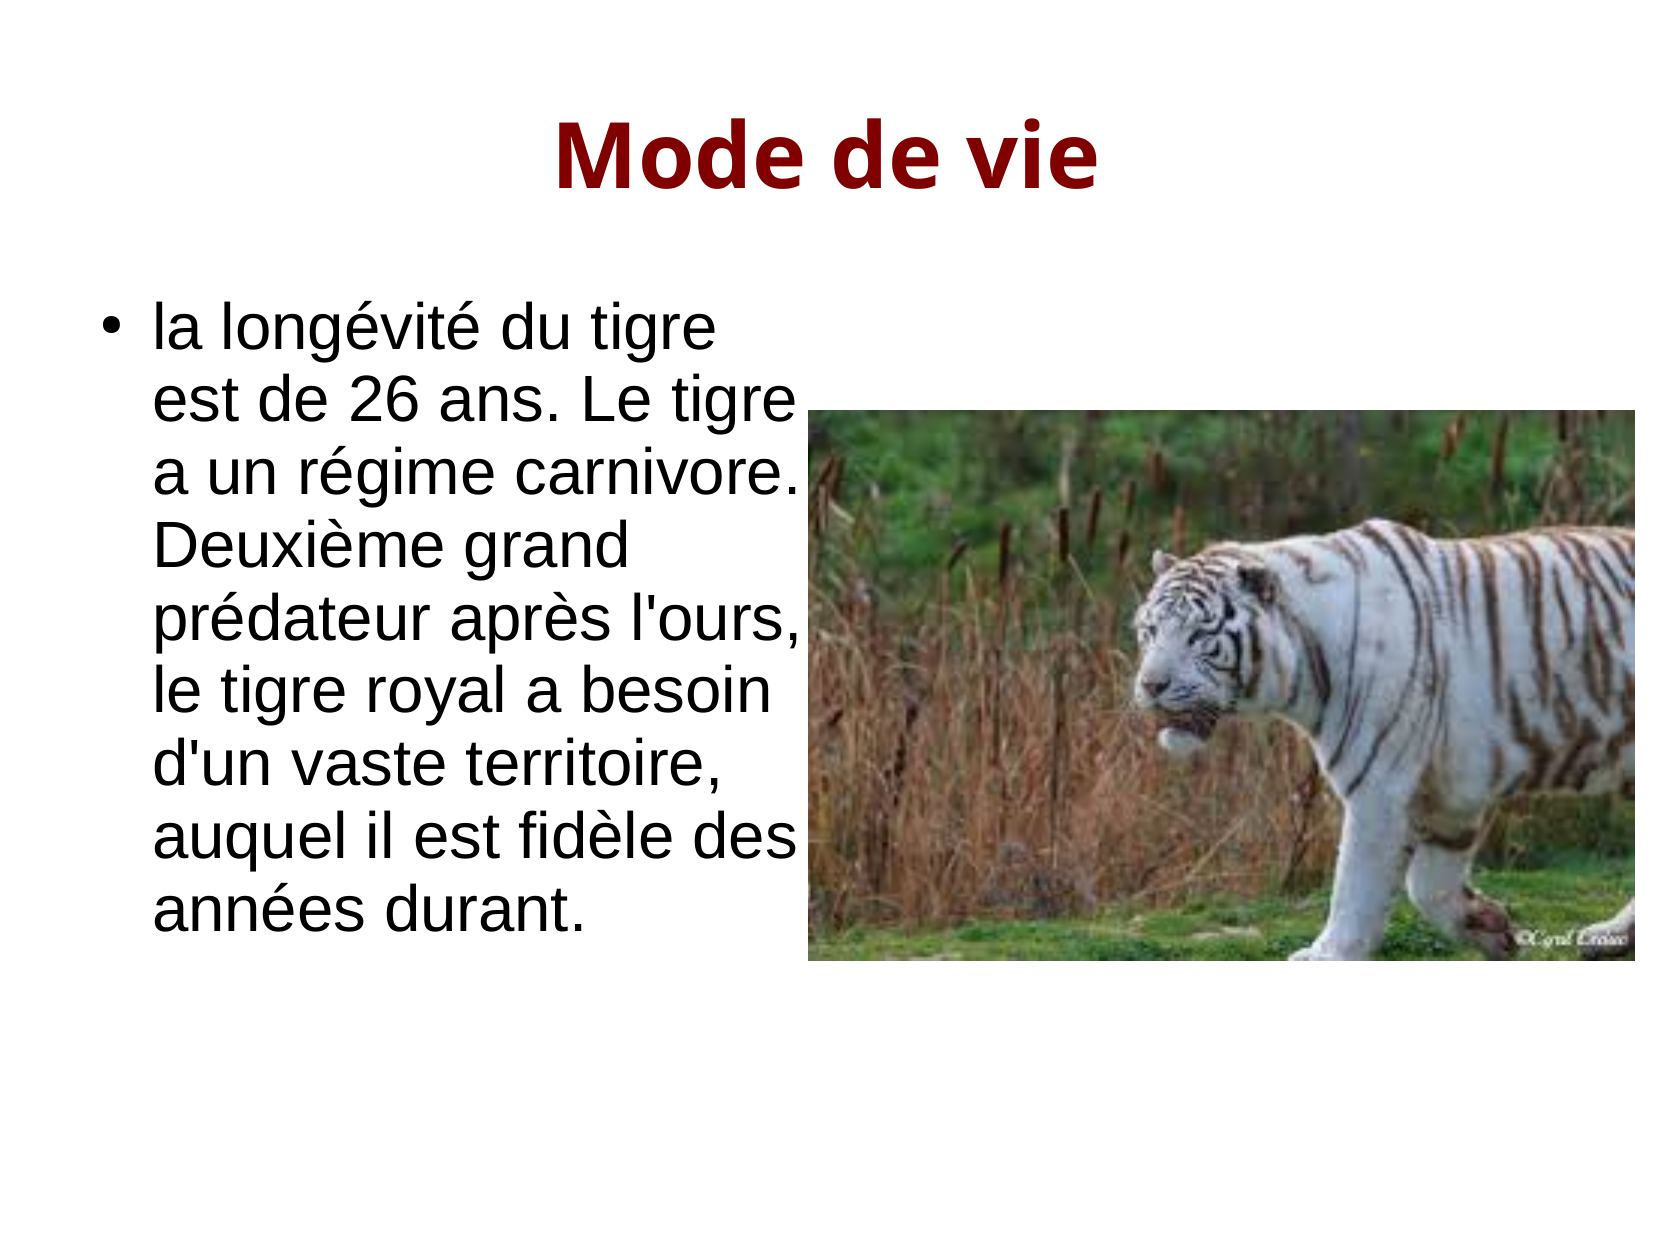

# Mode de vie
la longévité du tigre est de 26 ans. Le tigre a un régime carnivore. Deuxième grand prédateur après l'ours, le tigre royal a besoin d'un vaste territoire, auquel il est fidèle des années durant.